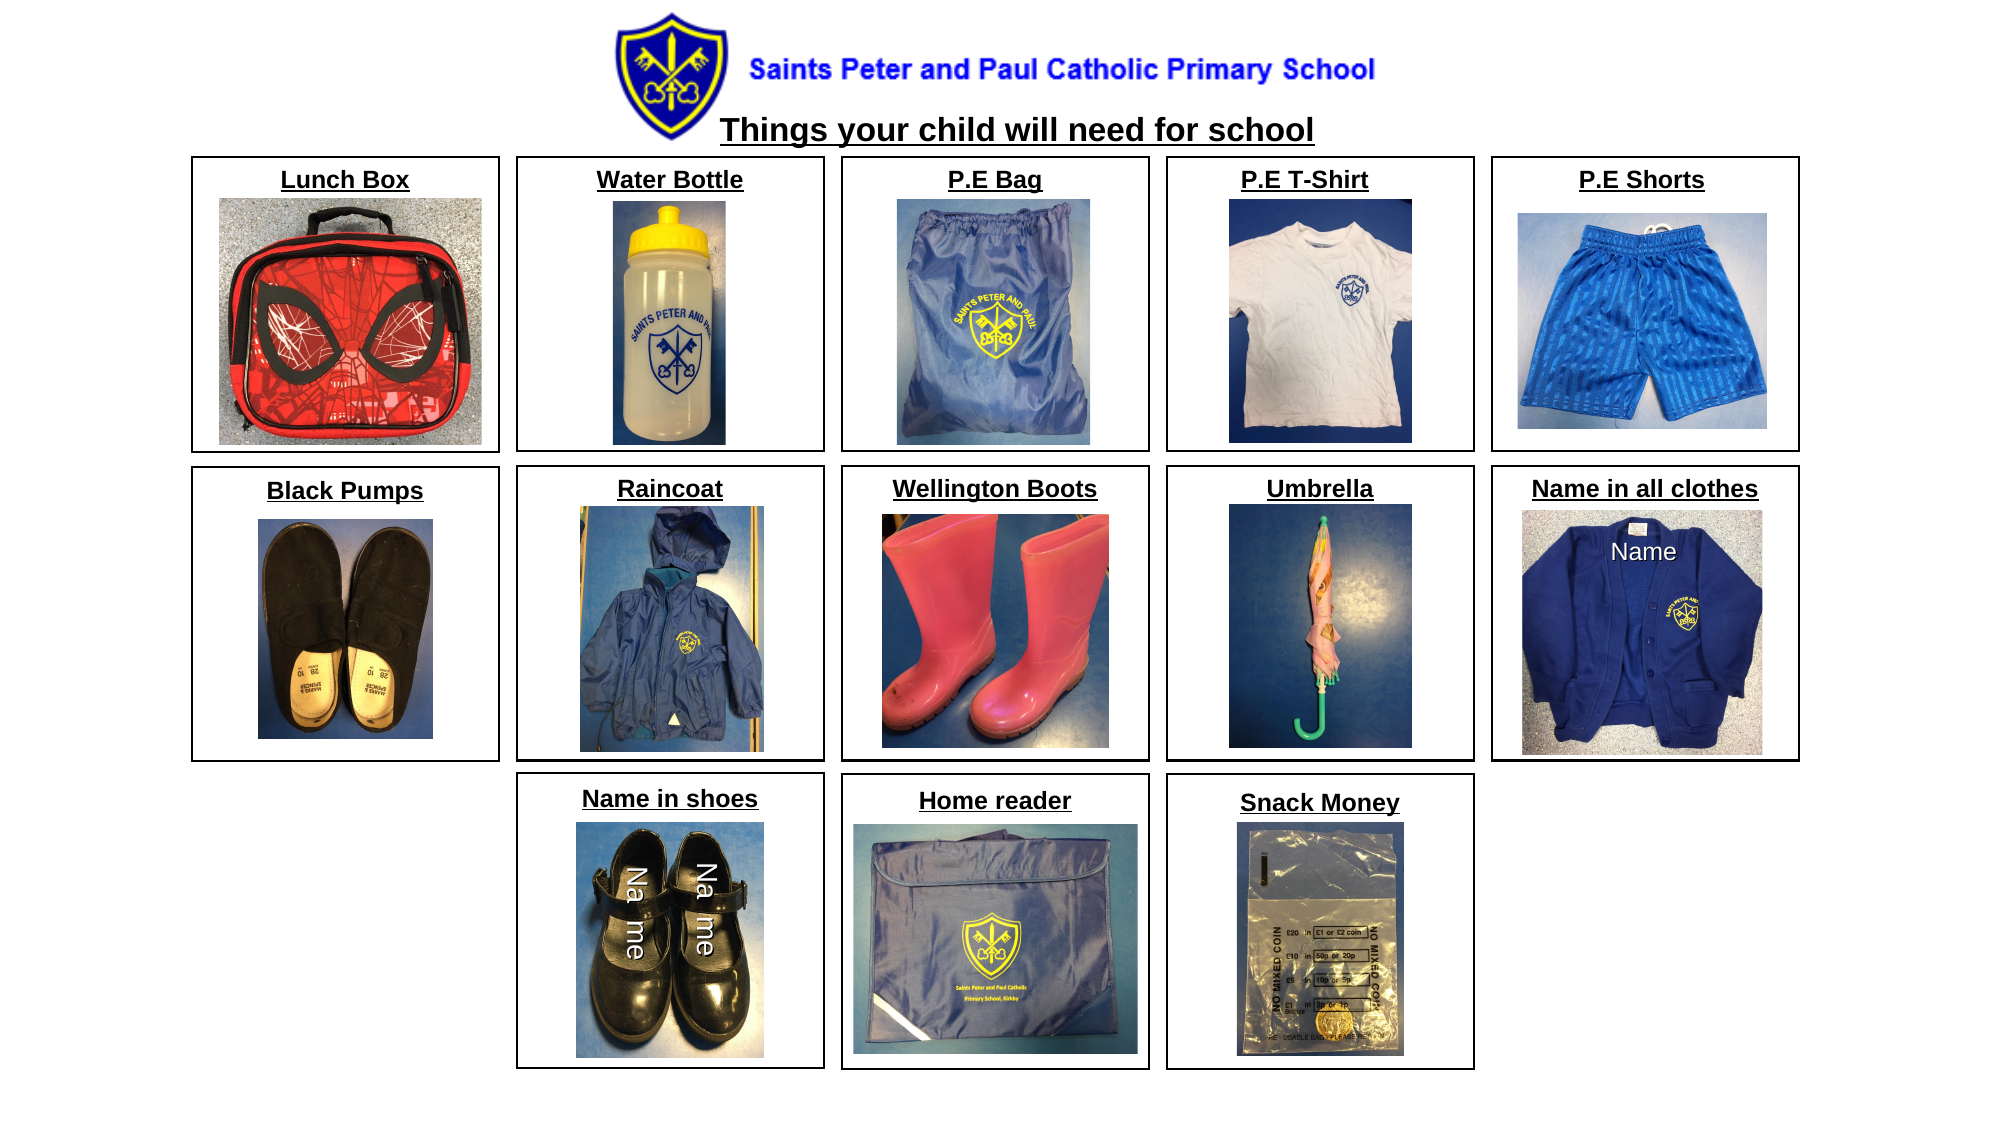

Things your child will need for school
Lunch Box
Water Bottle
P.E Bag
P.E T-Shirt
P.E Shorts
Raincoat
Wellington Boots
Umbrella
Name in all clothes
Black Pumps
Name
Name in shoes
Home reader
Snack Money
Na me
Na me